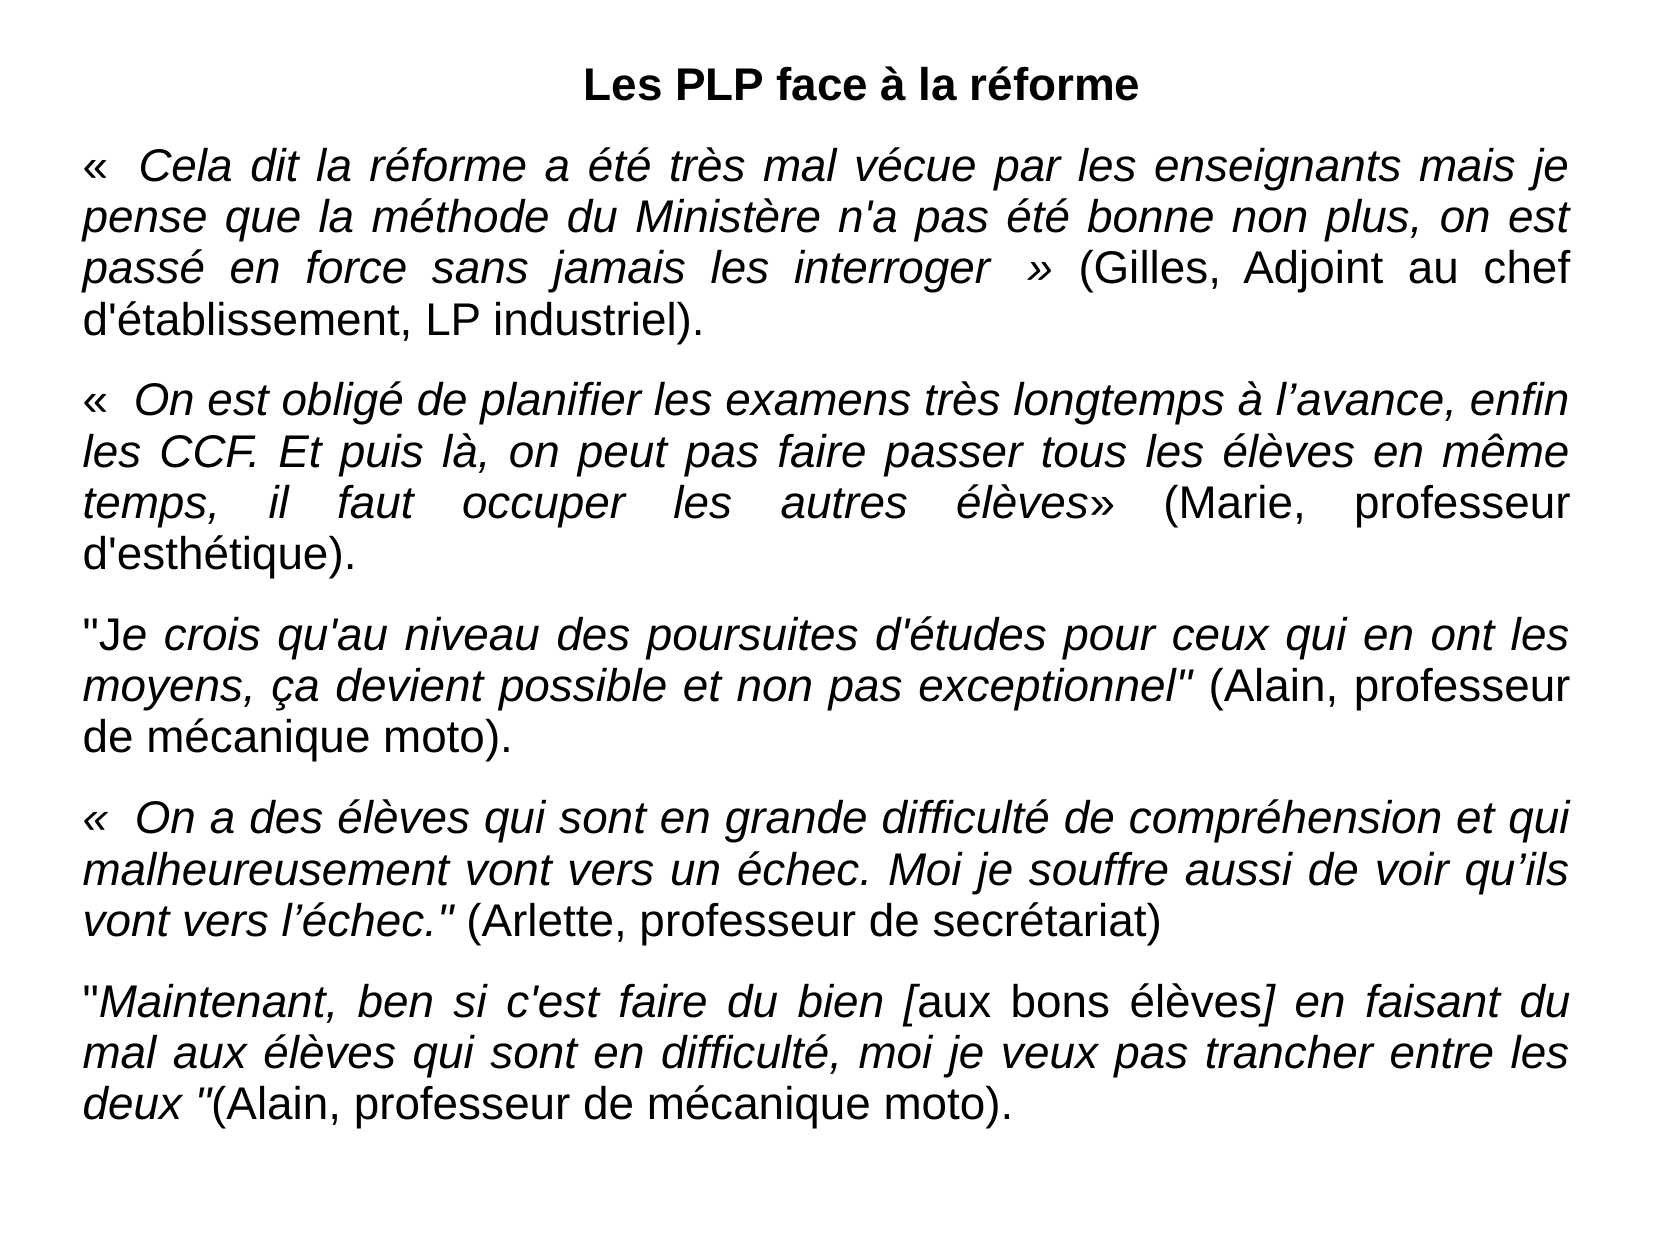

# Les PLP face à la réforme
«  Cela dit la réforme a été très mal vécue par les enseignants mais je pense que la méthode du Ministère n'a pas été bonne non plus, on est passé en force sans jamais les interroger  » (Gilles, Adjoint au chef d'établissement, LP industriel).
«  On est obligé de planifier les examens très longtemps à l’avance, enfin les CCF. Et puis là, on peut pas faire passer tous les élèves en même temps, il faut occuper les autres élèves» (Marie, professeur d'esthétique).
"Je crois qu'au niveau des poursuites d'études pour ceux qui en ont les moyens, ça devient possible et non pas exceptionnel" (Alain, professeur de mécanique moto).
«  On a des élèves qui sont en grande difficulté de compréhension et qui malheureusement vont vers un échec. Moi je souffre aussi de voir qu’ils vont vers l’échec." (Arlette, professeur de secrétariat)
"Maintenant, ben si c'est faire du bien [aux bons élèves] en faisant du mal aux élèves qui sont en difficulté, moi je veux pas trancher entre les deux "(Alain, professeur de mécanique moto).